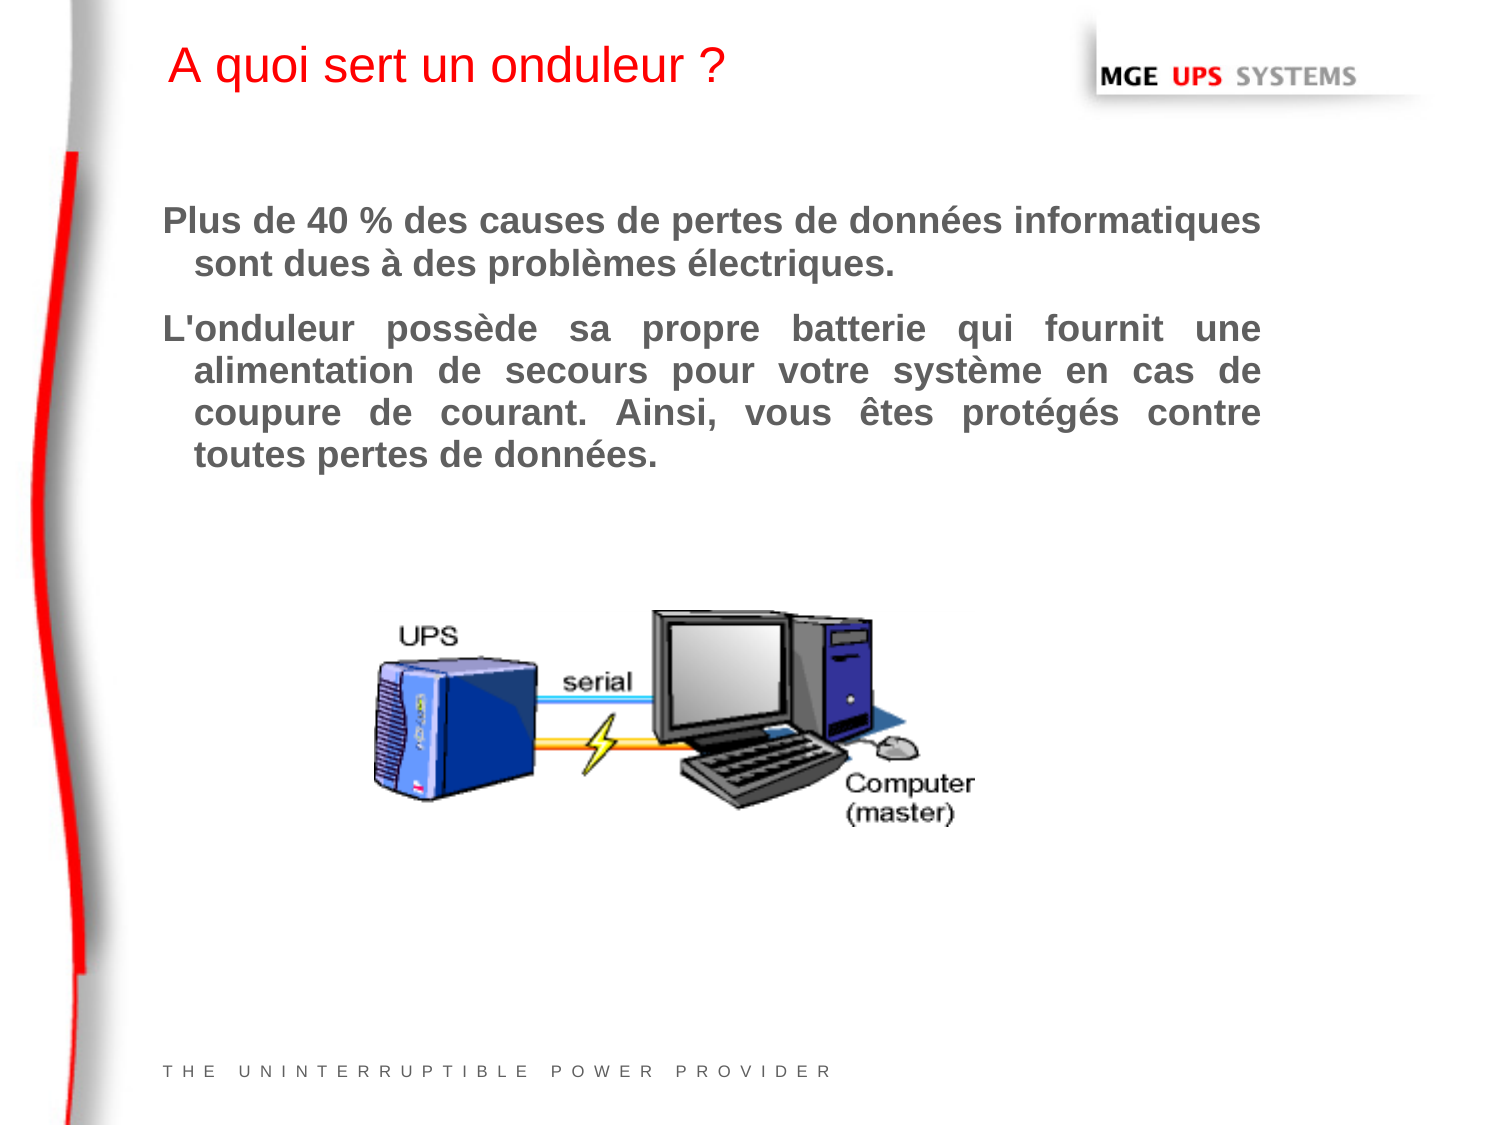

A quoi sert un onduleur ?
# Plus de 40 % des causes de pertes de données informatiques sont dues à des problèmes électriques.
L'onduleur possède sa propre batterie qui fournit une alimentation de secours pour votre système en cas de coupure de courant. Ainsi, vous êtes protégés contre toutes pertes de données.